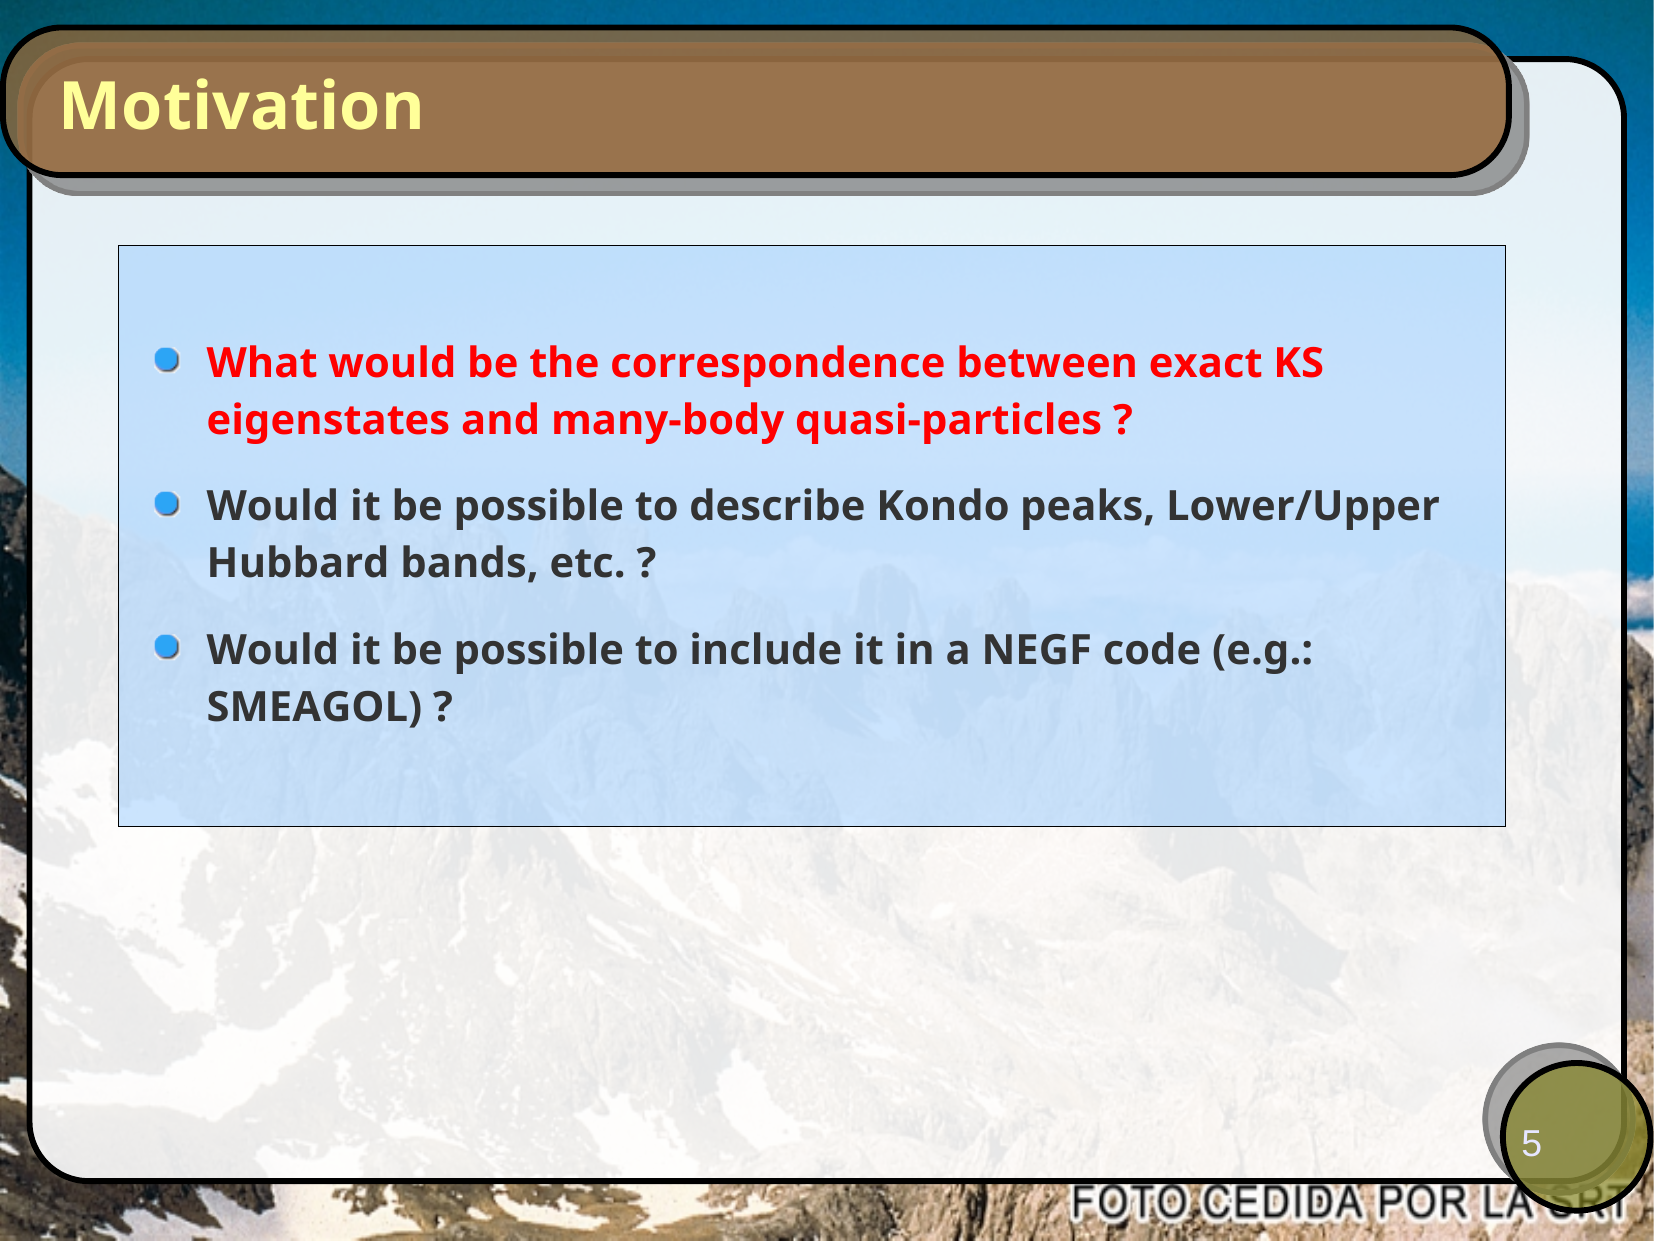

# Motivation
What would be the correspondence between exact KS eigenstates and many-body quasi-particles ?
Would it be possible to describe Kondo peaks, Lower/Upper Hubbard bands, etc. ?
Would it be possible to include it in a NEGF code (e.g.: SMEAGOL) ?
5